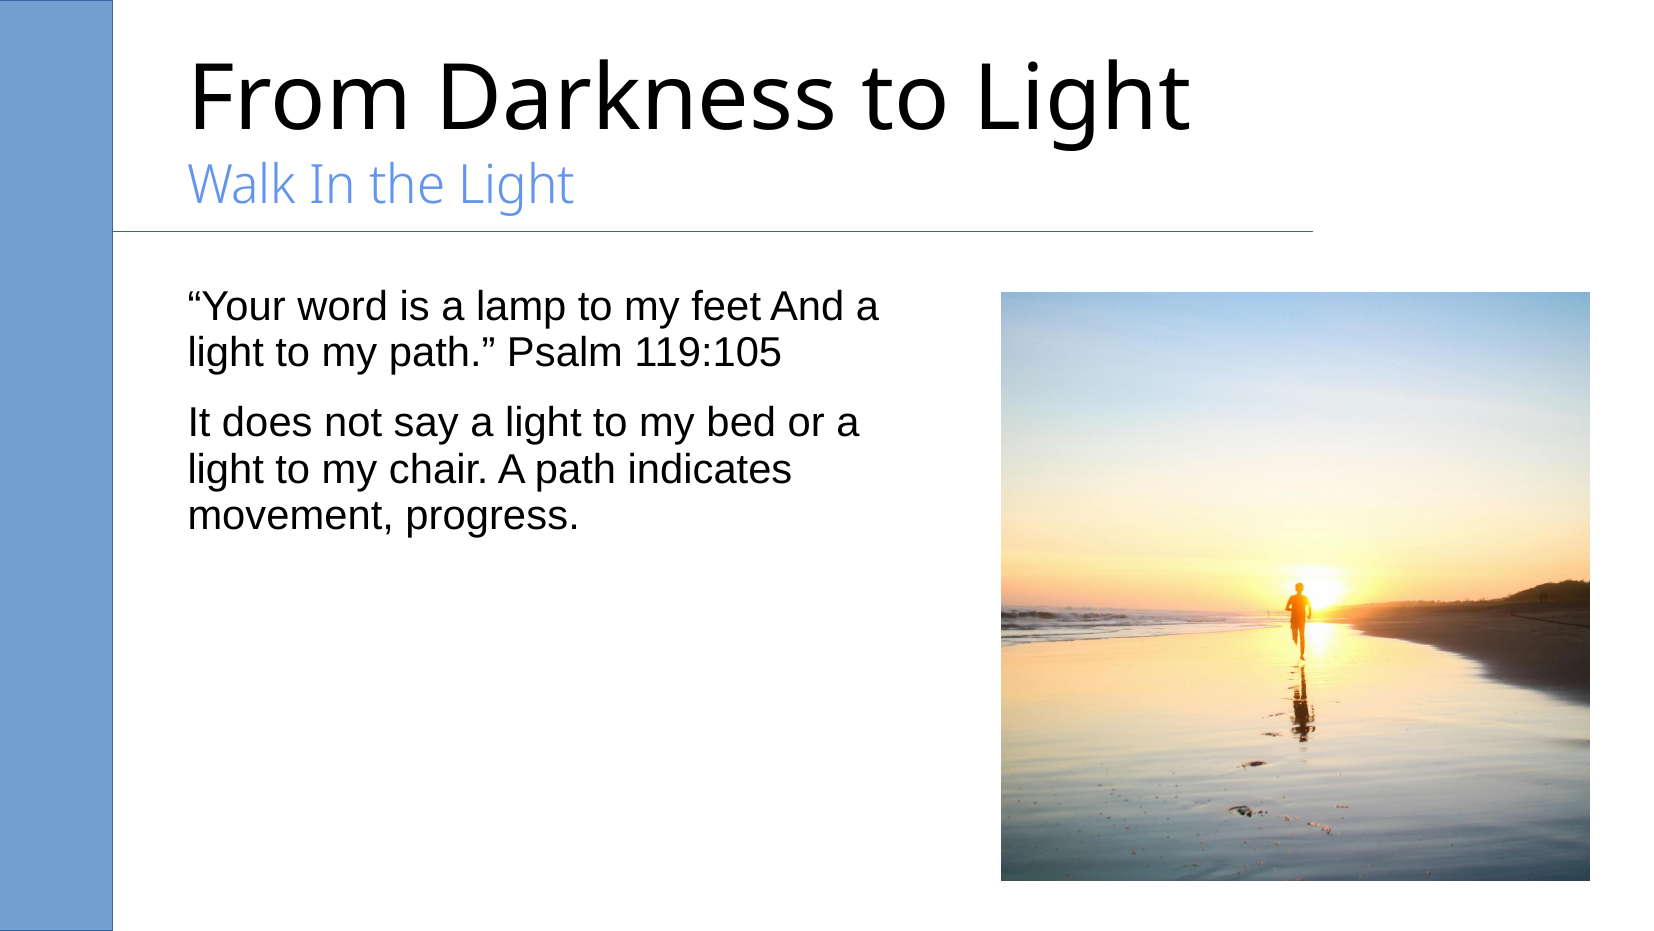

# From Darkness to Light
Walk In the Light
“Your word is a lamp to my feet And a light to my path.” Psalm 119:105
It does not say a light to my bed or a light to my chair. A path indicates movement, progress.